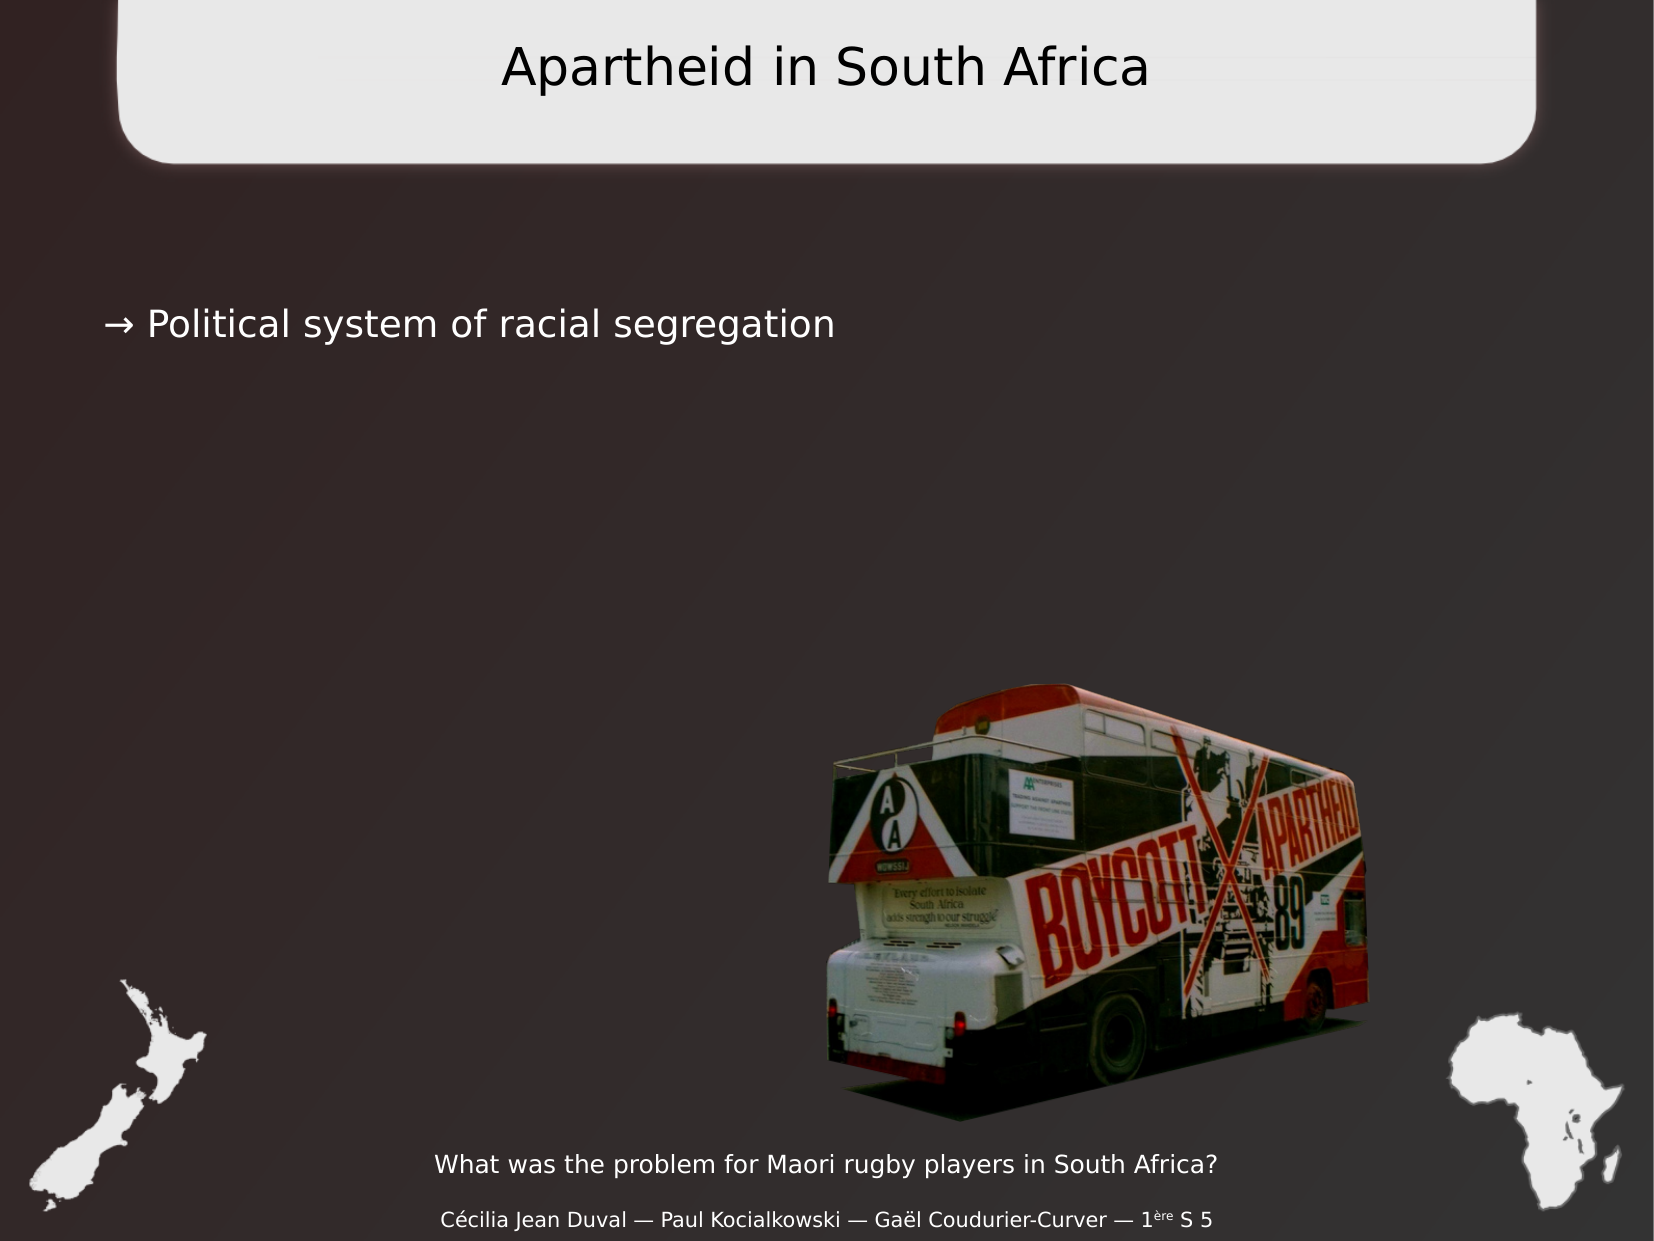

Apartheid in South Africa
→ Political system of racial segregation
What was the problem for Maori rugby players in South Africa?
Cécilia Jean Duval — Paul Kocialkowski — Gaël Coudurier-Curver — 1ère S 5